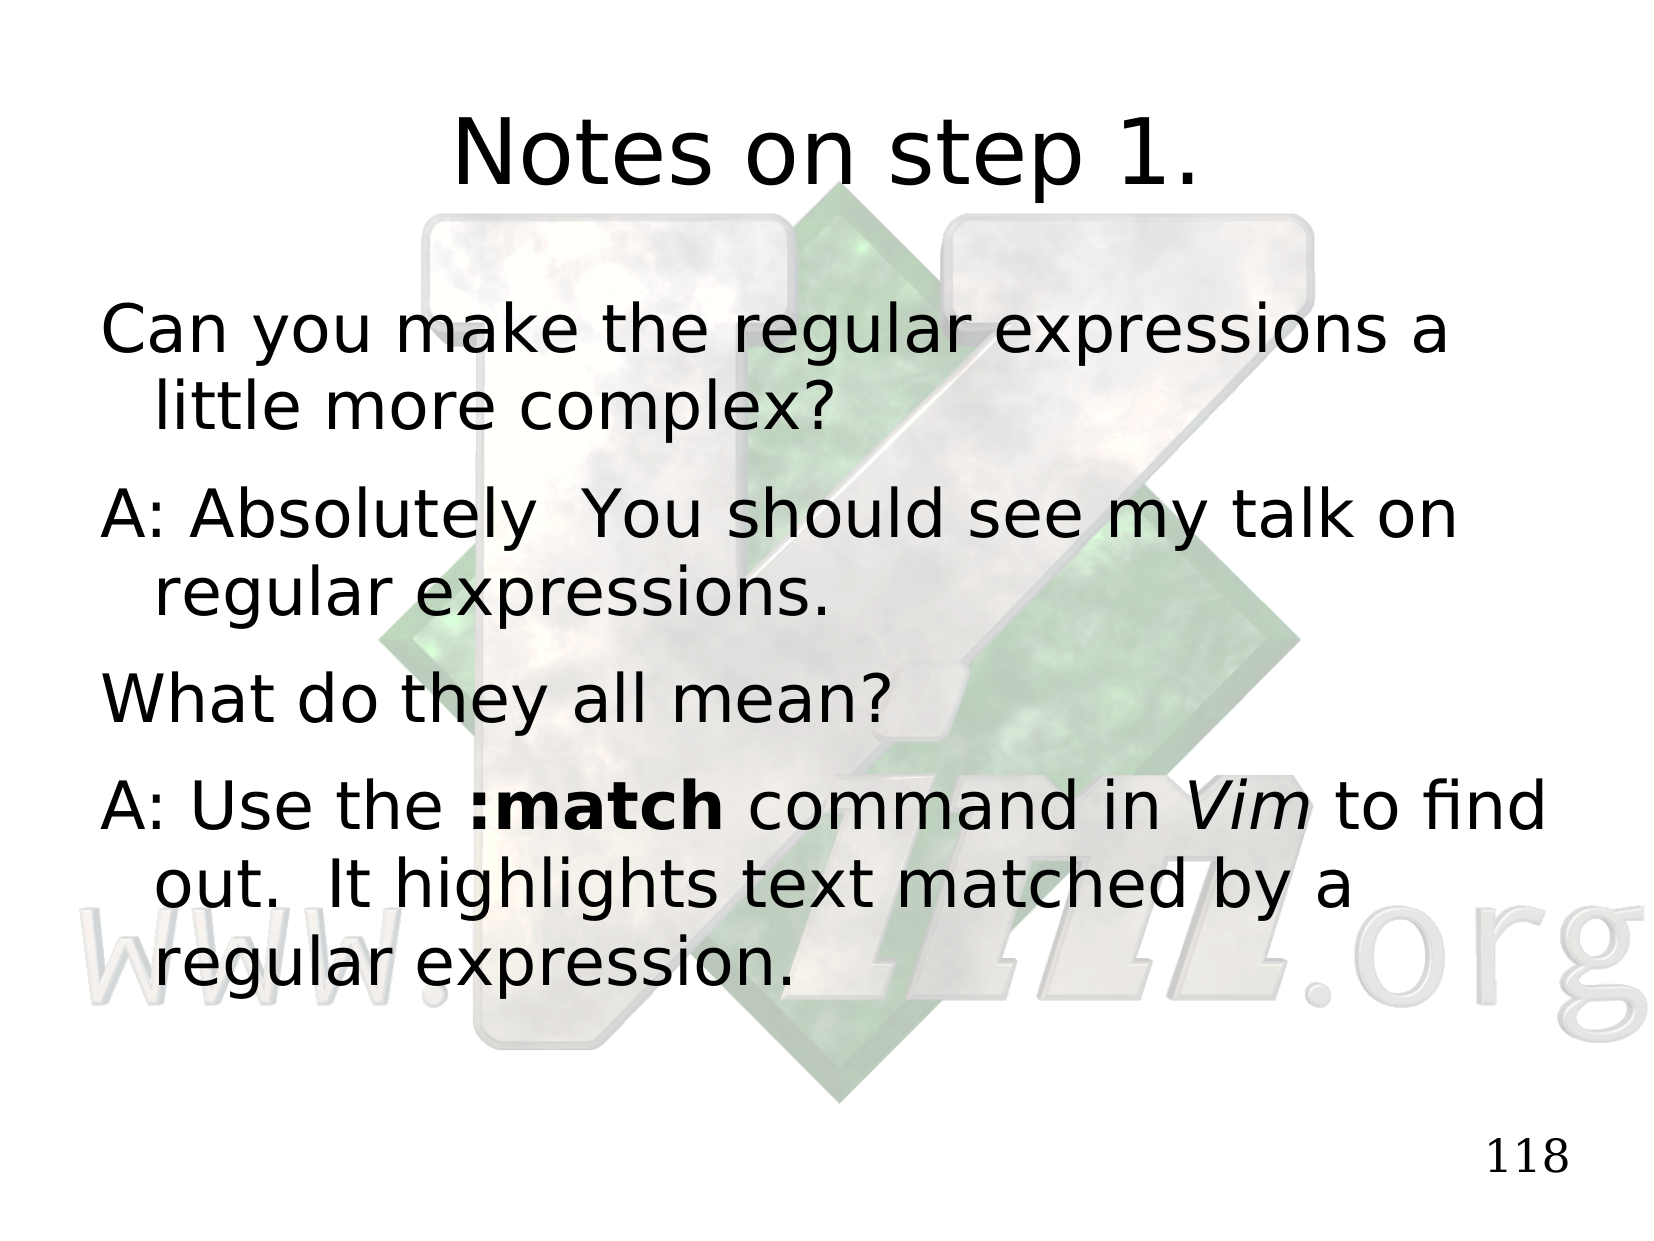

# Notes on step 1.
Can you make the regular expressions a little more complex?
A: Absolutely You should see my talk on regular expressions.
What do they all mean?
A: Use the :match command in Vim to find out. It highlights text matched by a regular expression.
118